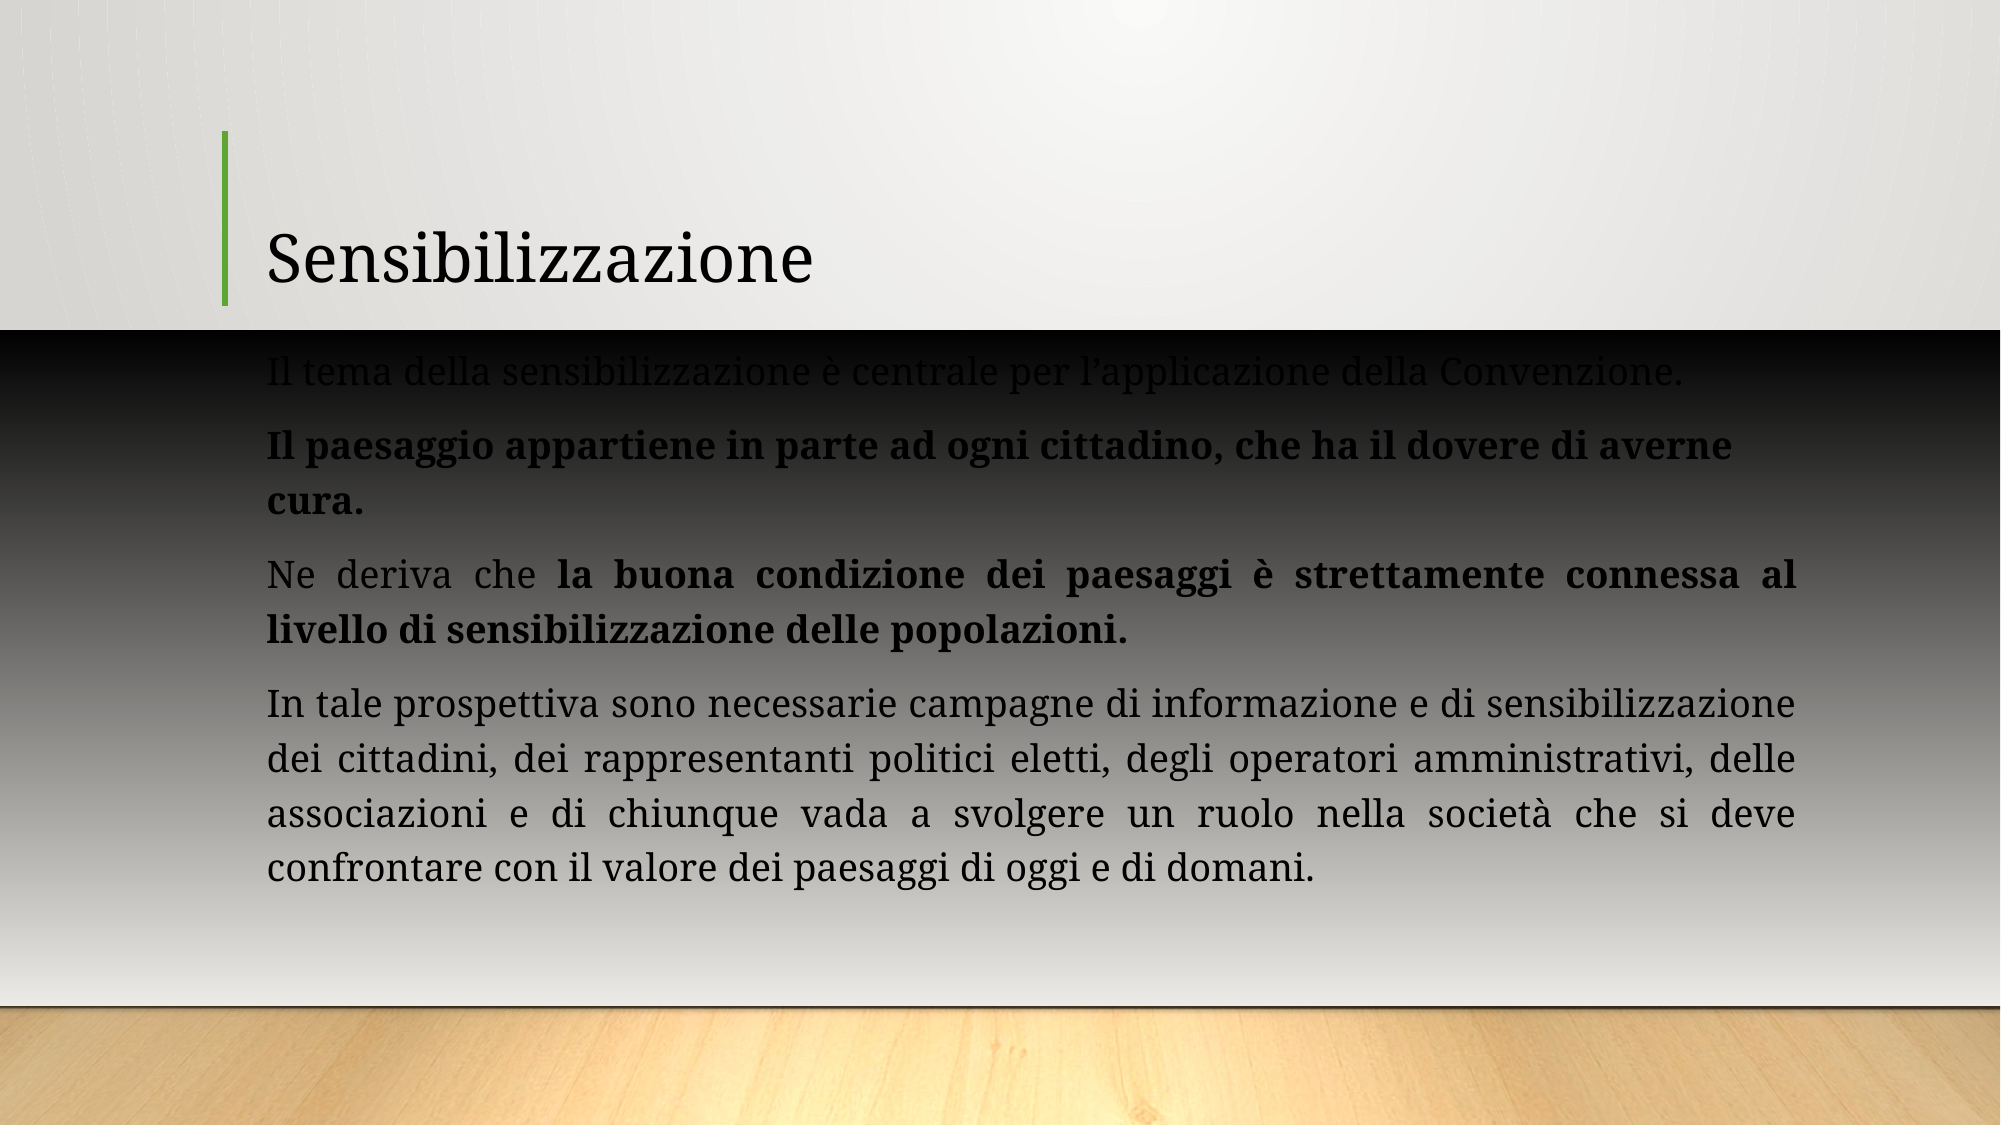

# Sensibilizzazione
Il tema della sensibilizzazione è centrale per l’applicazione della Convenzione.
Il paesaggio appartiene in parte ad ogni cittadino, che ha il dovere di averne cura.
Ne deriva che la buona condizione dei paesaggi è strettamente connessa al livello di sensibilizzazione delle popolazioni.
In tale prospettiva sono necessarie campagne di informazione e di sensibilizzazione dei cittadini, dei rappresentanti politici eletti, degli operatori amministrativi, delle associazioni e di chiunque vada a svolgere un ruolo nella società che si deve confrontare con il valore dei paesaggi di oggi e di domani.